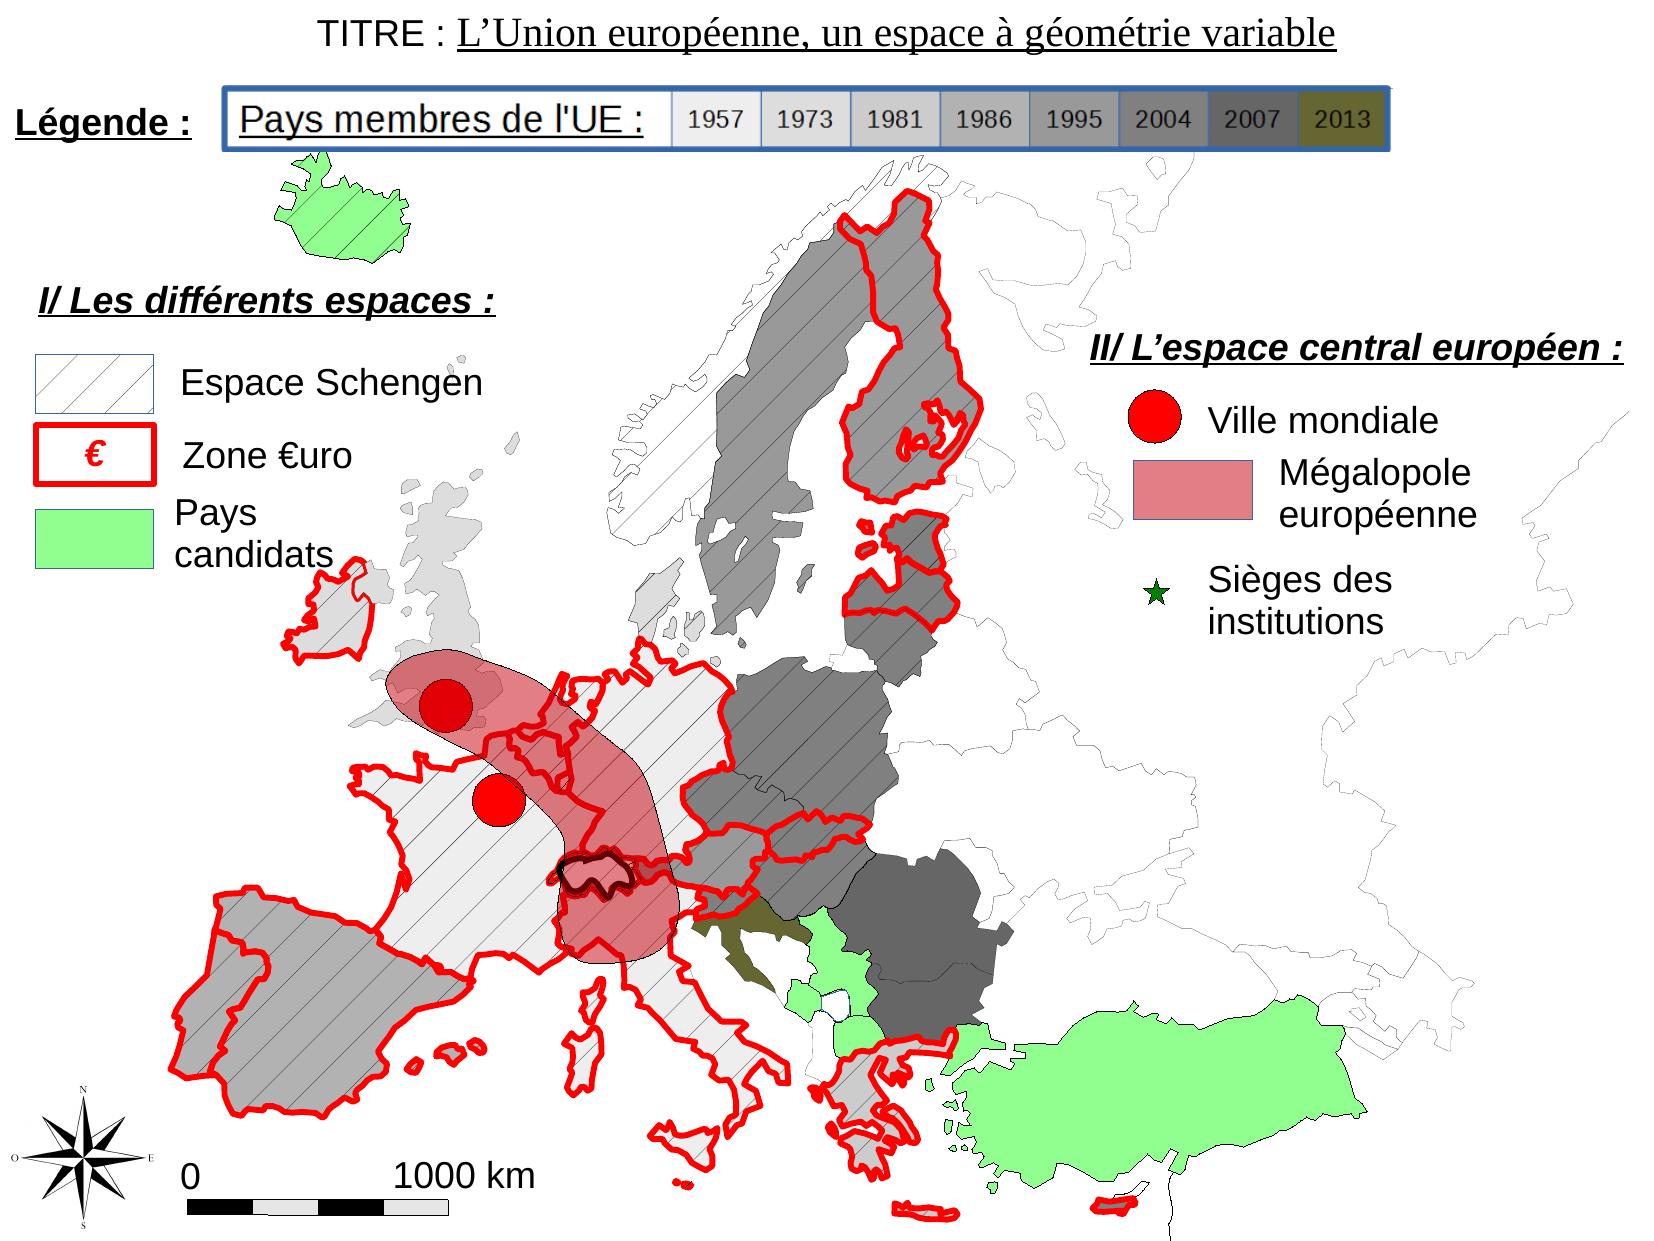

TITRE : L’Union européenne, un espace à géométrie variable
Légende :
I/ Les différents espaces :
II/ L’espace central européen :
Espace Schengen
Ville mondiale
€
Zone €uro
Mégalopole européenne
Pays
candidats
Sièges des institutions
1000 km
0